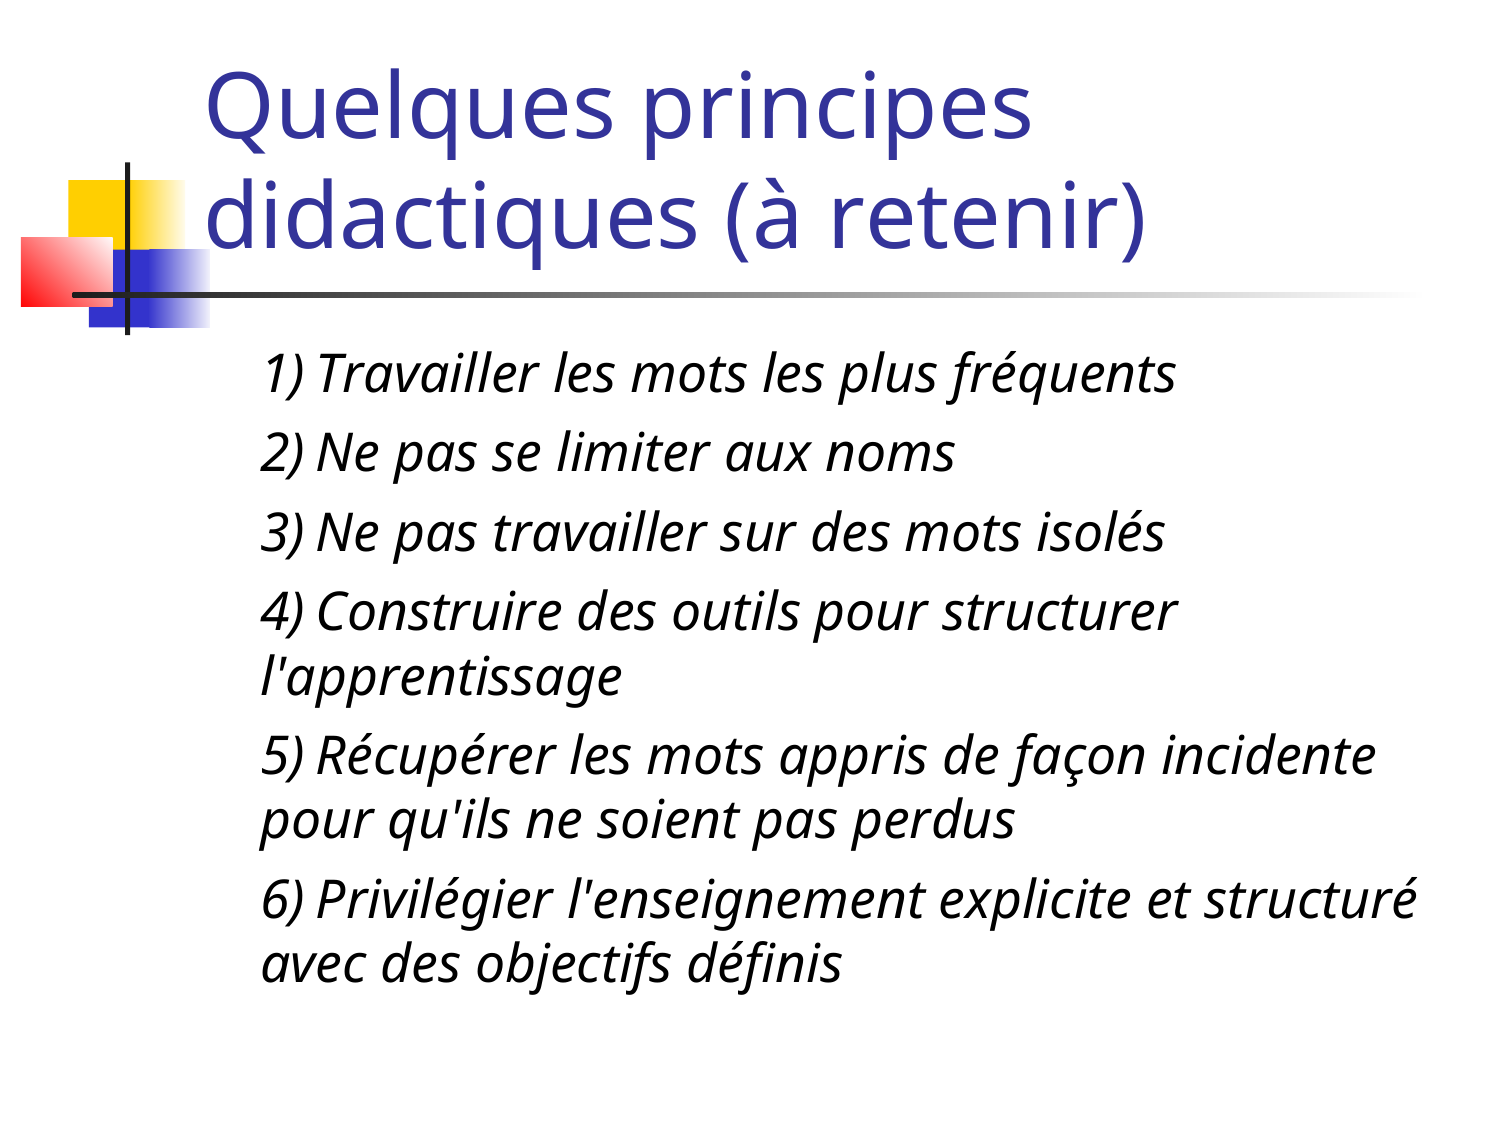

# Quelques principes didactiques (à retenir)
 Travailler les mots les plus fréquents
 Ne pas se limiter aux noms
 Ne pas travailler sur des mots isolés
 Construire des outils pour structurer l'apprentissage
 Récupérer les mots appris de façon incidente pour qu'ils ne soient pas perdus
 Privilégier l'enseignement explicite et structuré avec des objectifs définis